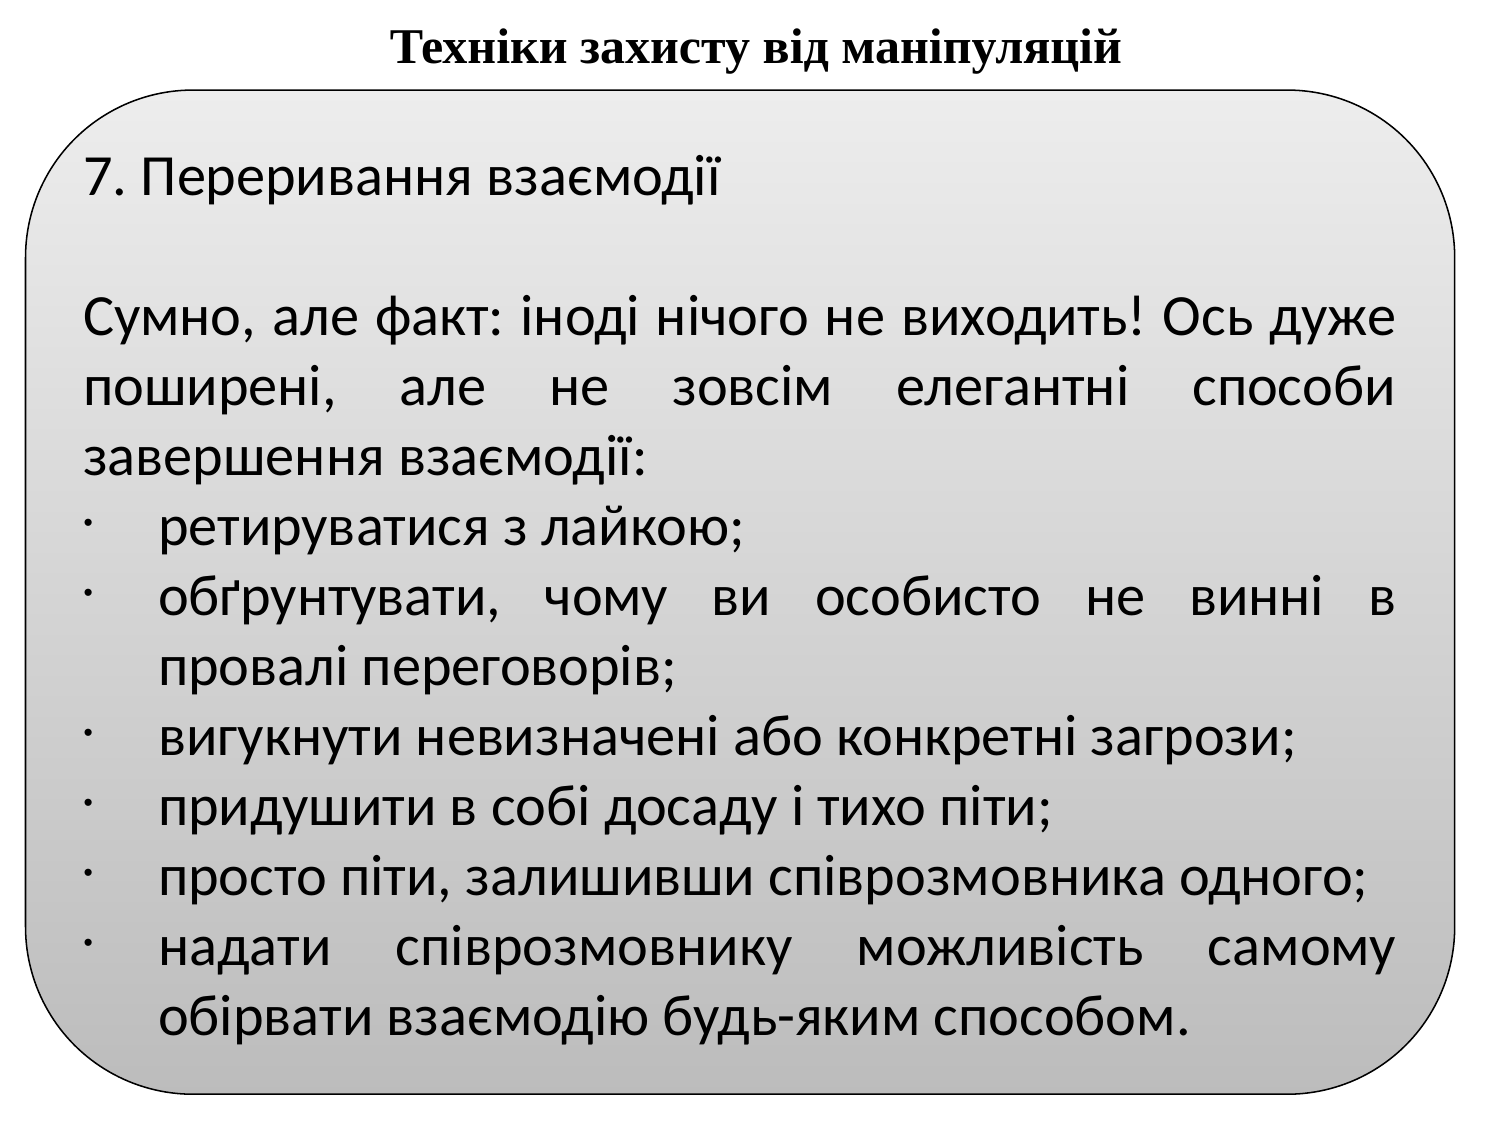

# Техніки захисту від маніпуляцій
7. Переривання взаємодії
Сумно, але факт: іноді нічого не виходить! Ось дуже поширені, але не зовсім елегантні способи завершення взаємодії:
ретируватися з лайкою;
обґрунтувати, чому ви особисто не винні в провалі переговорів;
вигукнути невизначені або конкретні загрози;
придушити в собі досаду і тихо піти;
просто піти, залишивши співрозмовника одного;
надати співрозмовнику можливість самому обірвати взаємодію будь-яким способом.